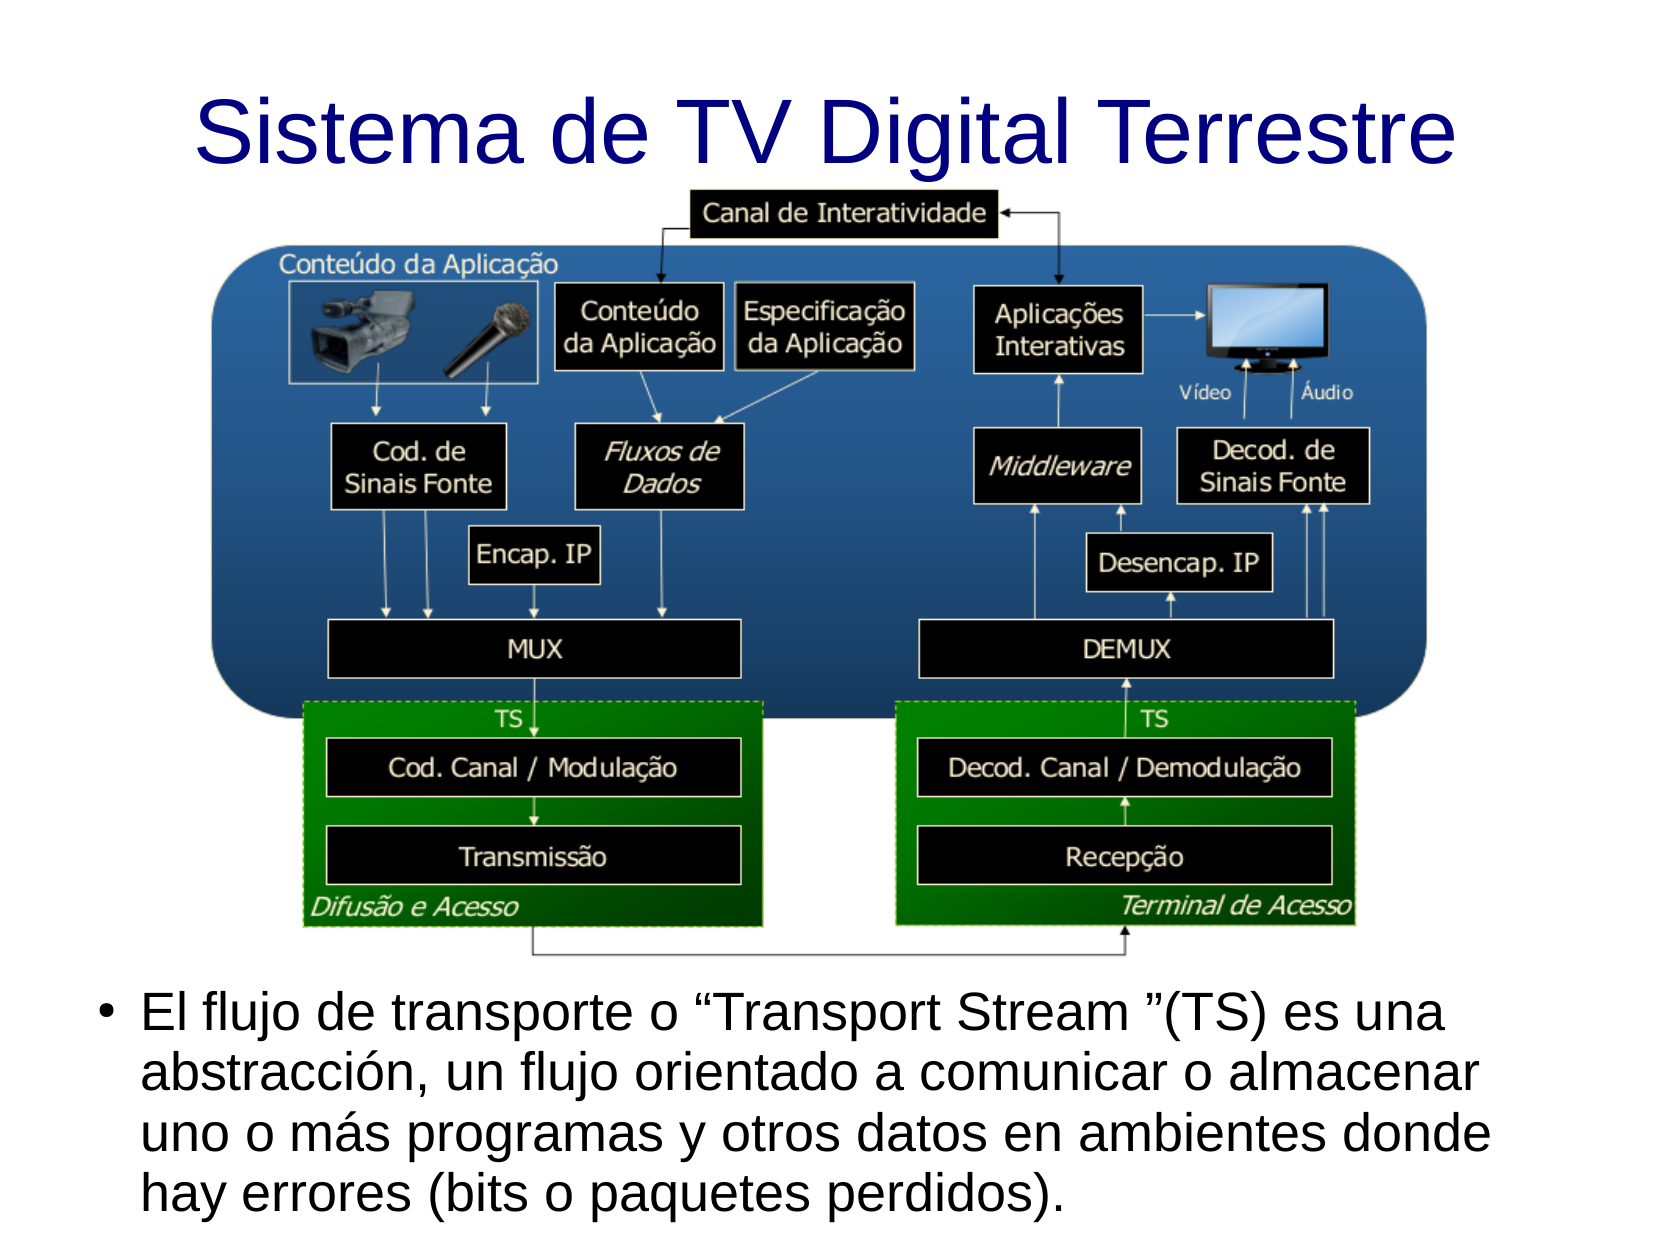

# Sistema de TV Digital Terrestre
El flujo de transporte o “Transport Stream ”(TS) es una abstracción, un flujo orientado a comunicar o almacenar uno o más programas y otros datos en ambientes donde hay errores (bits o paquetes perdidos).